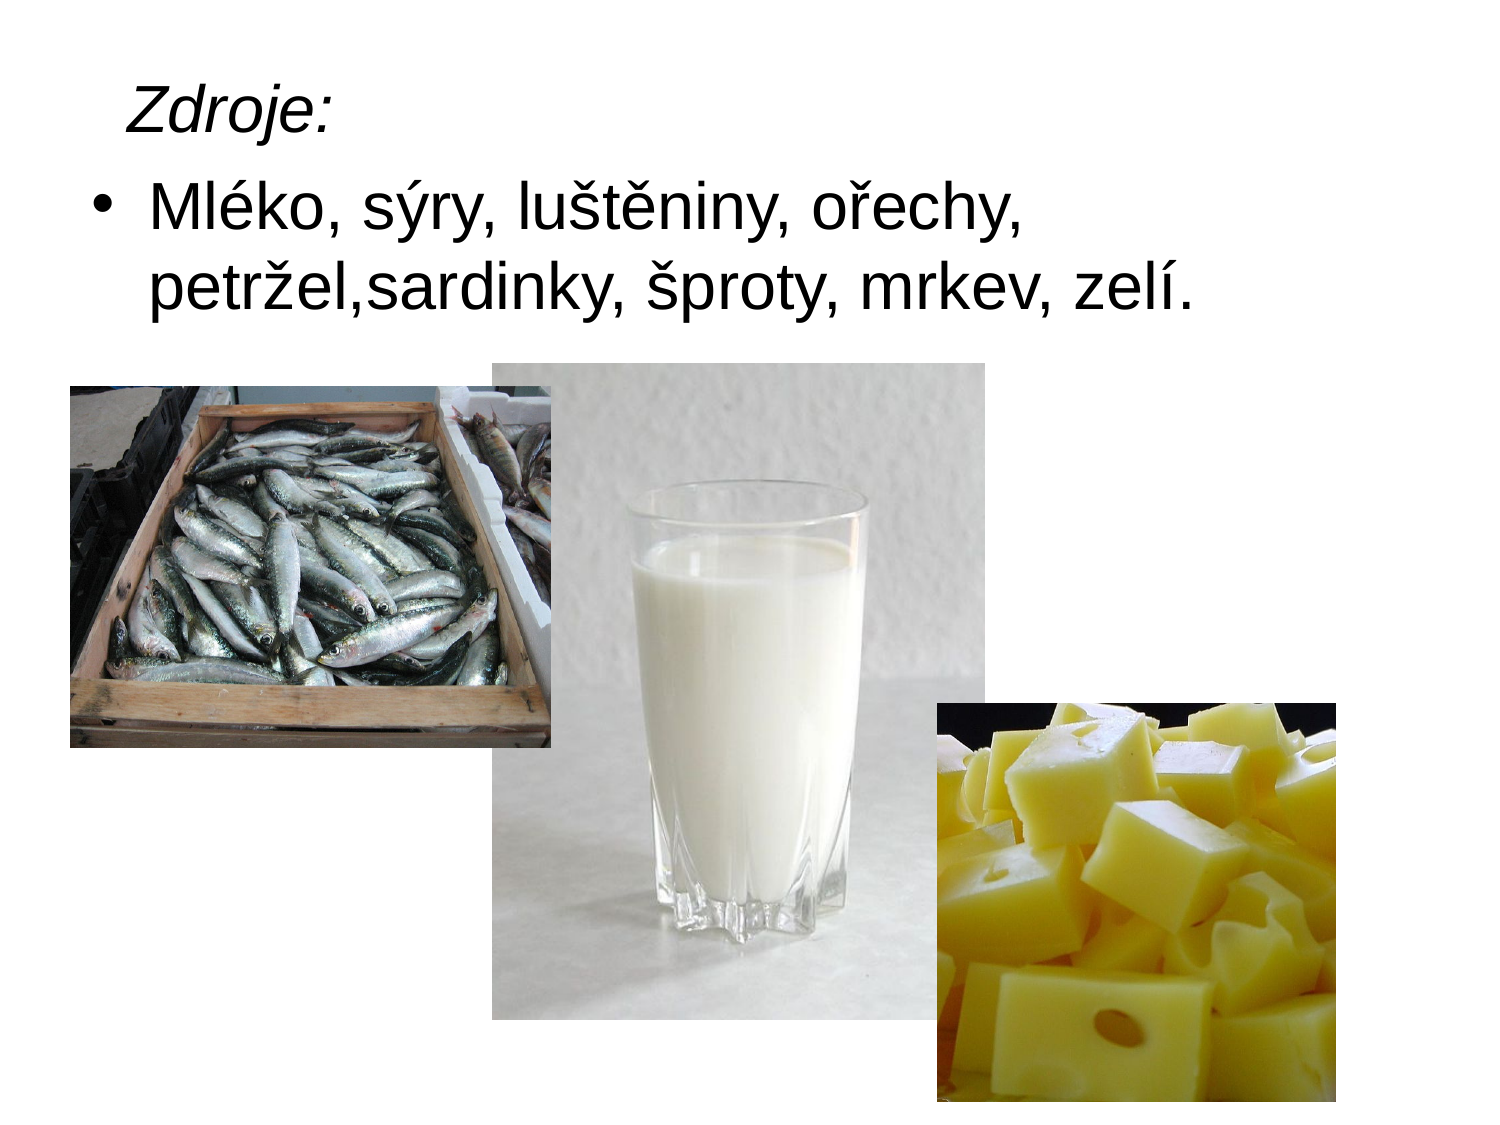

# Zdroje:
Mléko, sýry, luštěniny, ořechy, petržel,sardinky, šproty, mrkev, zelí.